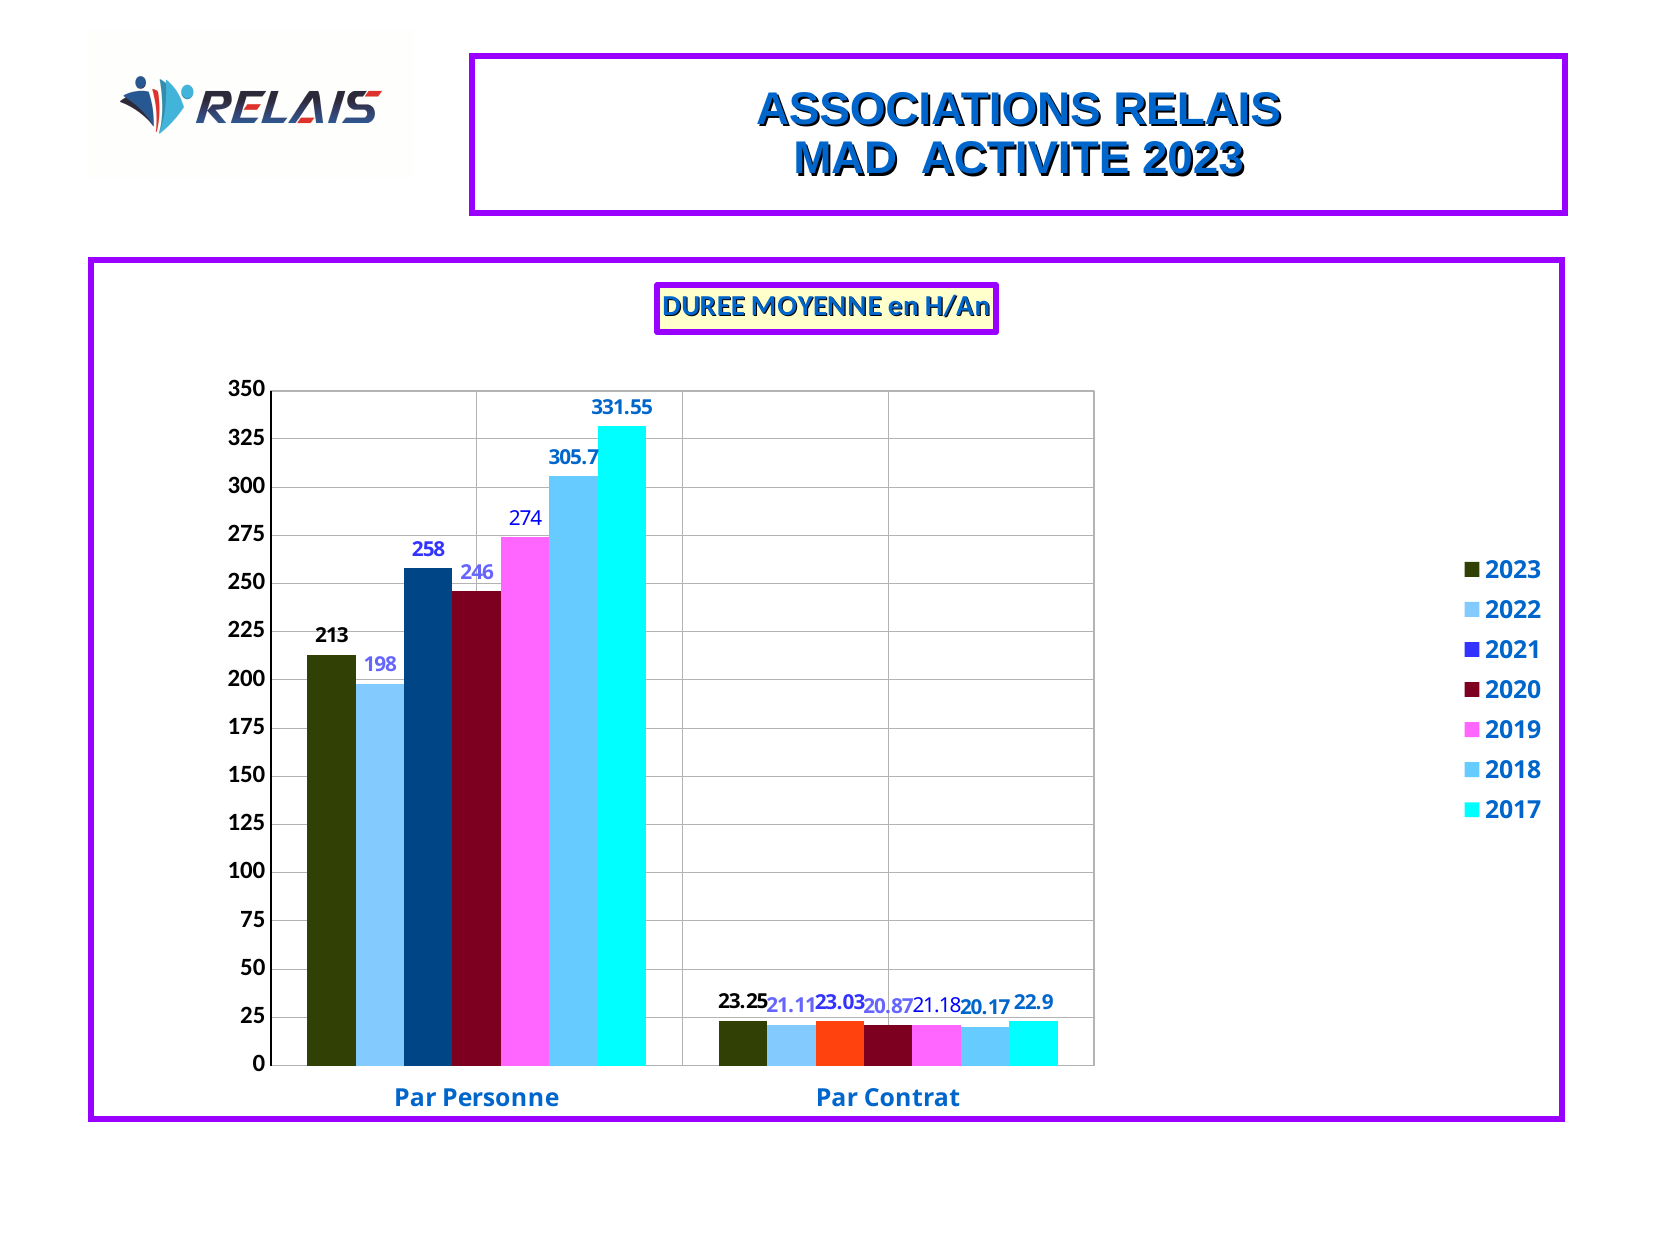

# ASSOCIATIONS RELAIS MAD ACTIVITE 2023
### Chart: DUREE MOYENNE en H/An
| Category | 2023 | 2022 | 2021 | 2020 | 2019 | 2018 | 2017 |
|---|---|---|---|---|---|---|---|
| Par Personne | 213.0 | 198.0 | 258.0 | 246.0 | 274.0 | 305.7 | 331.55 |
| Par Contrat | 23.25 | 21.11 | 23.03 | 20.87 | 21.18 | 20.17 | 22.9 |